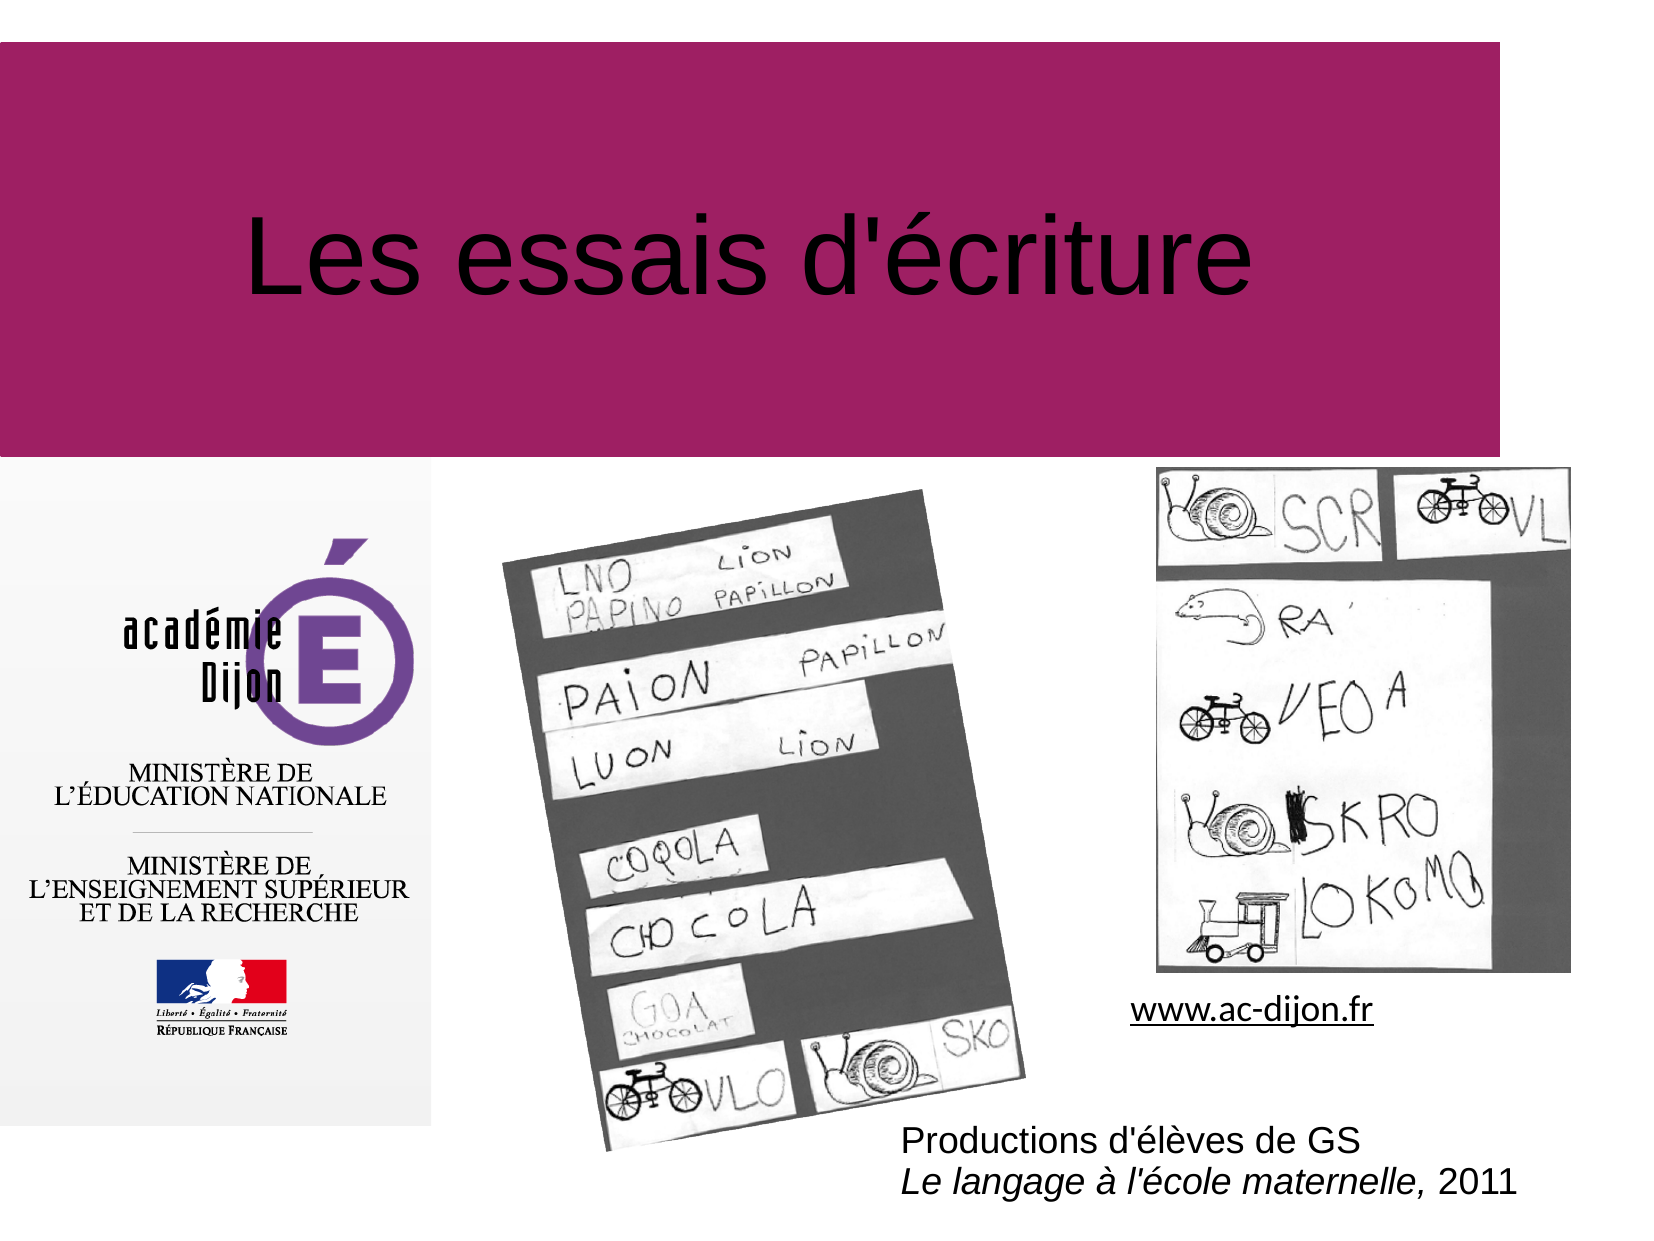

# Les essais d'écriture
Productions d'élèves de GS
Le langage à l'école maternelle, 2011